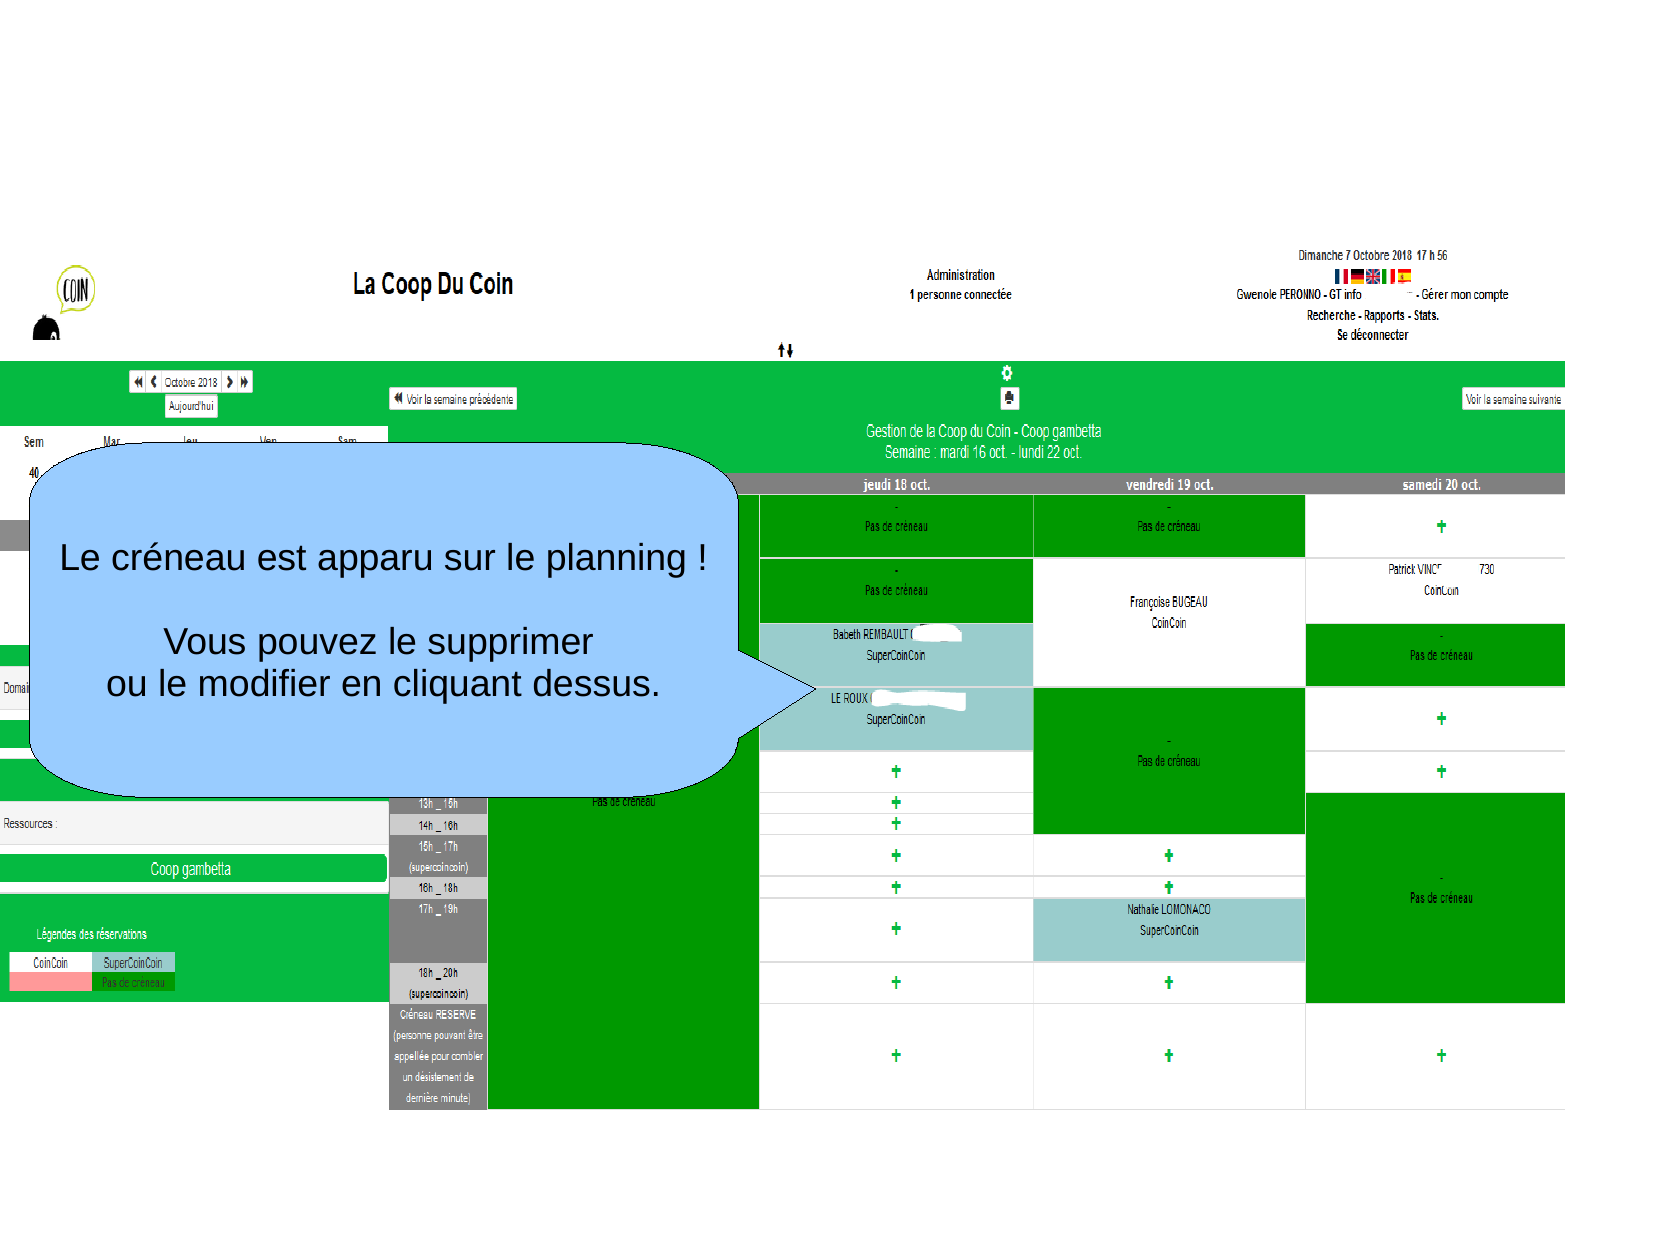

Le créneau est apparu sur le planning !
Vous pouvez le supprimer
ou le modifier en cliquant dessus.